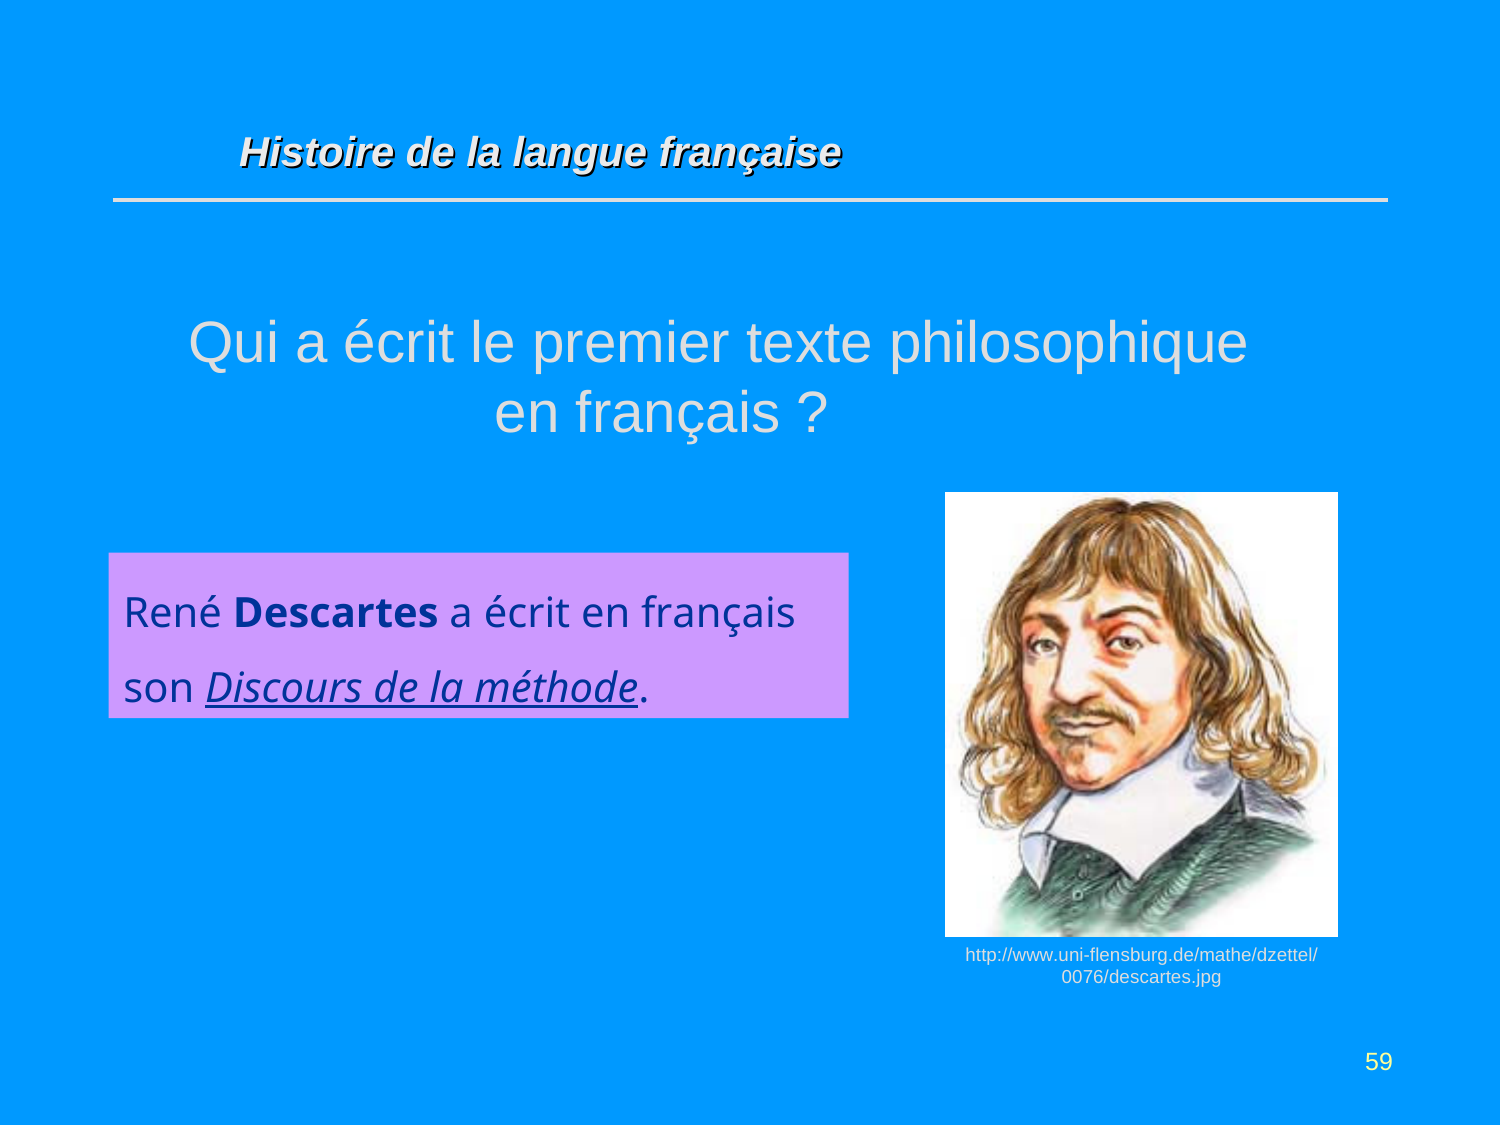

Histoire de la langue française
Qui a écrit le premier texte philosophique en français ?
http://www.uni-flensburg.de/mathe/dzettel/0076/descartes.jpg
René Descartes a écrit en français son Discours de la méthode.
59